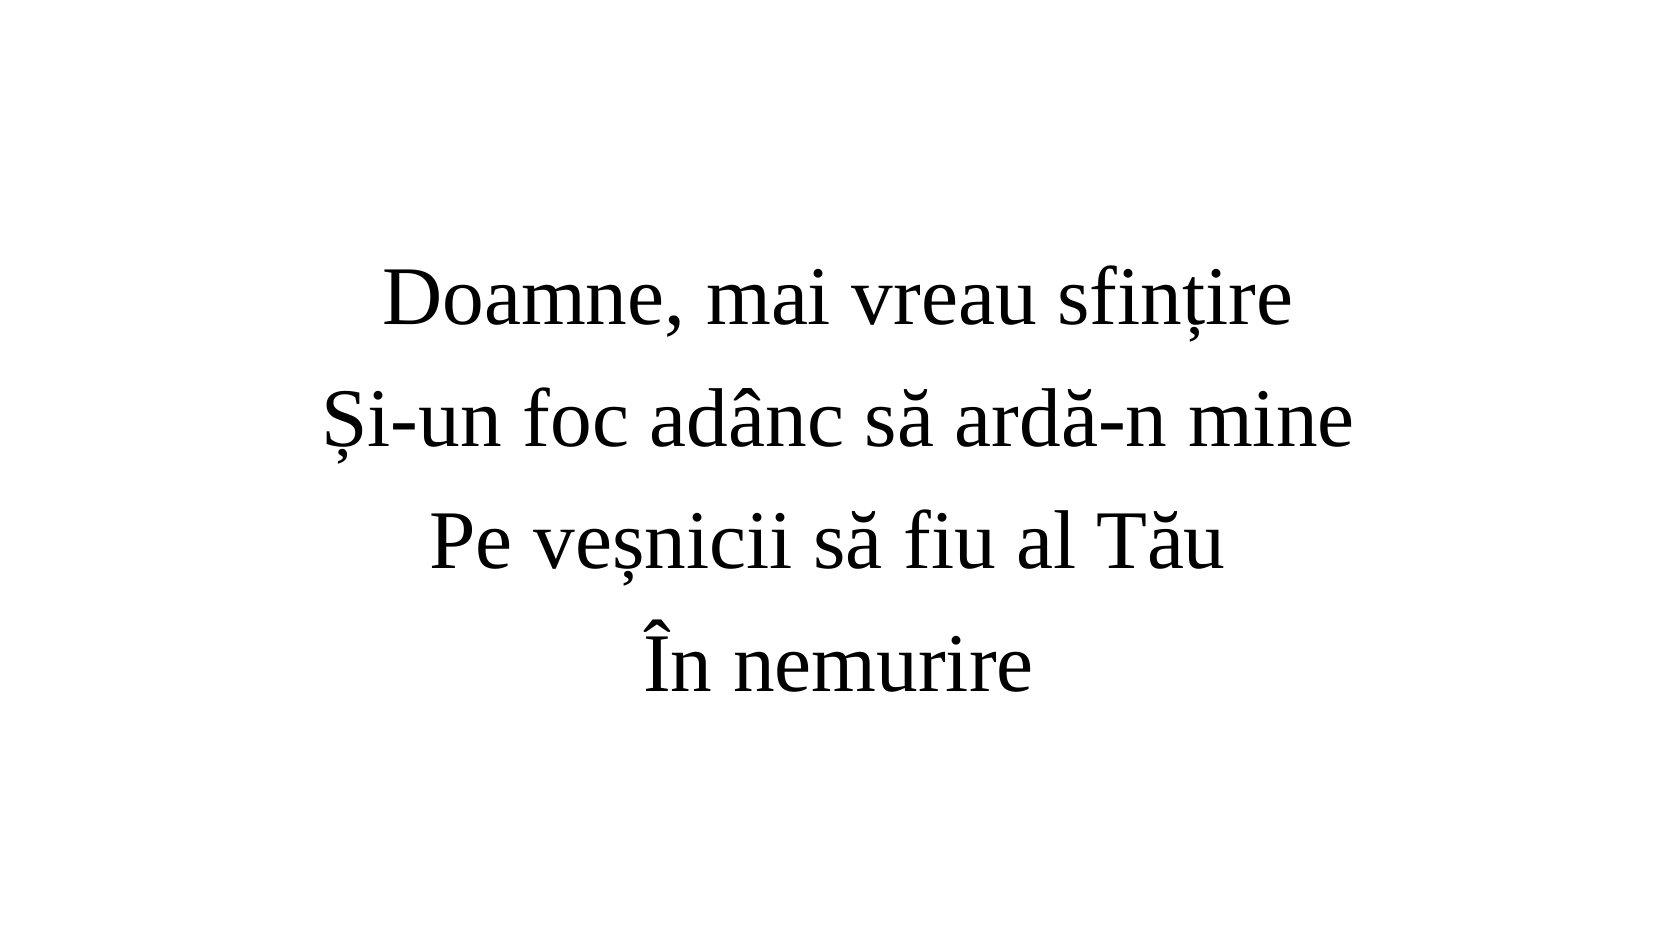

# Doamne, mai vreau sfințire
Și-un foc adânc să ardă-n mine
Pe veșnicii să fiu al Tău
În nemurire